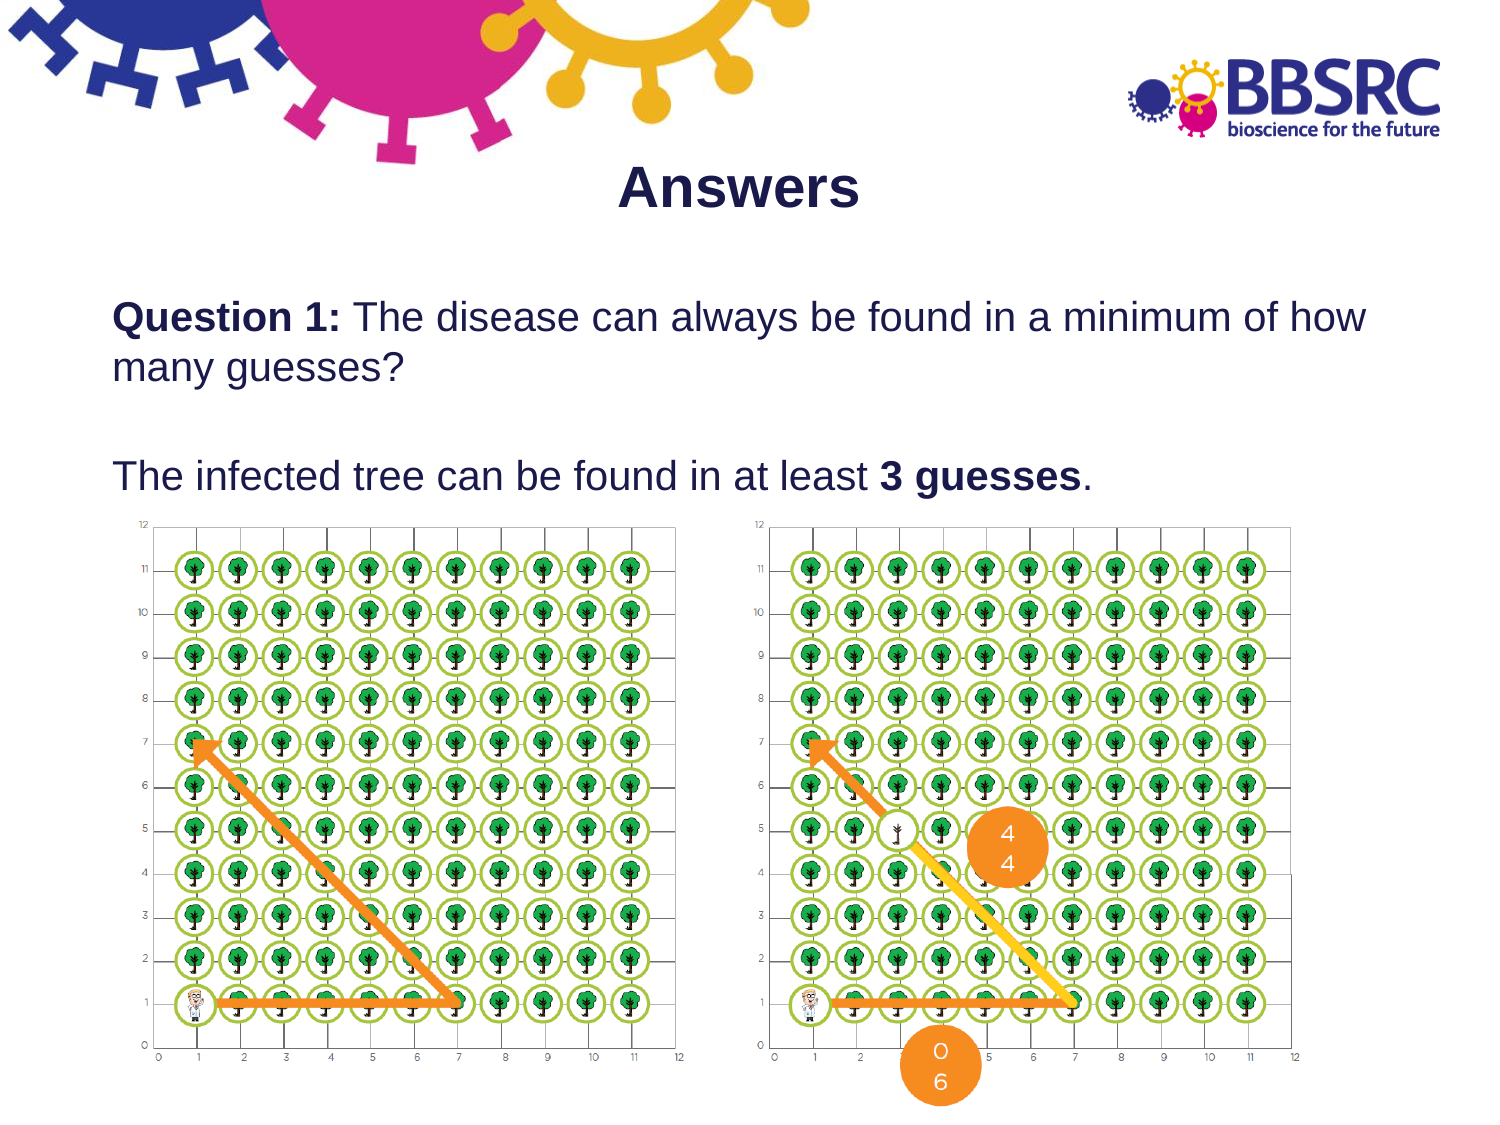

# Answers
Question 1: The disease can always be found in a minimum of how many guesses?
The infected tree can be found in at least 3 guesses.